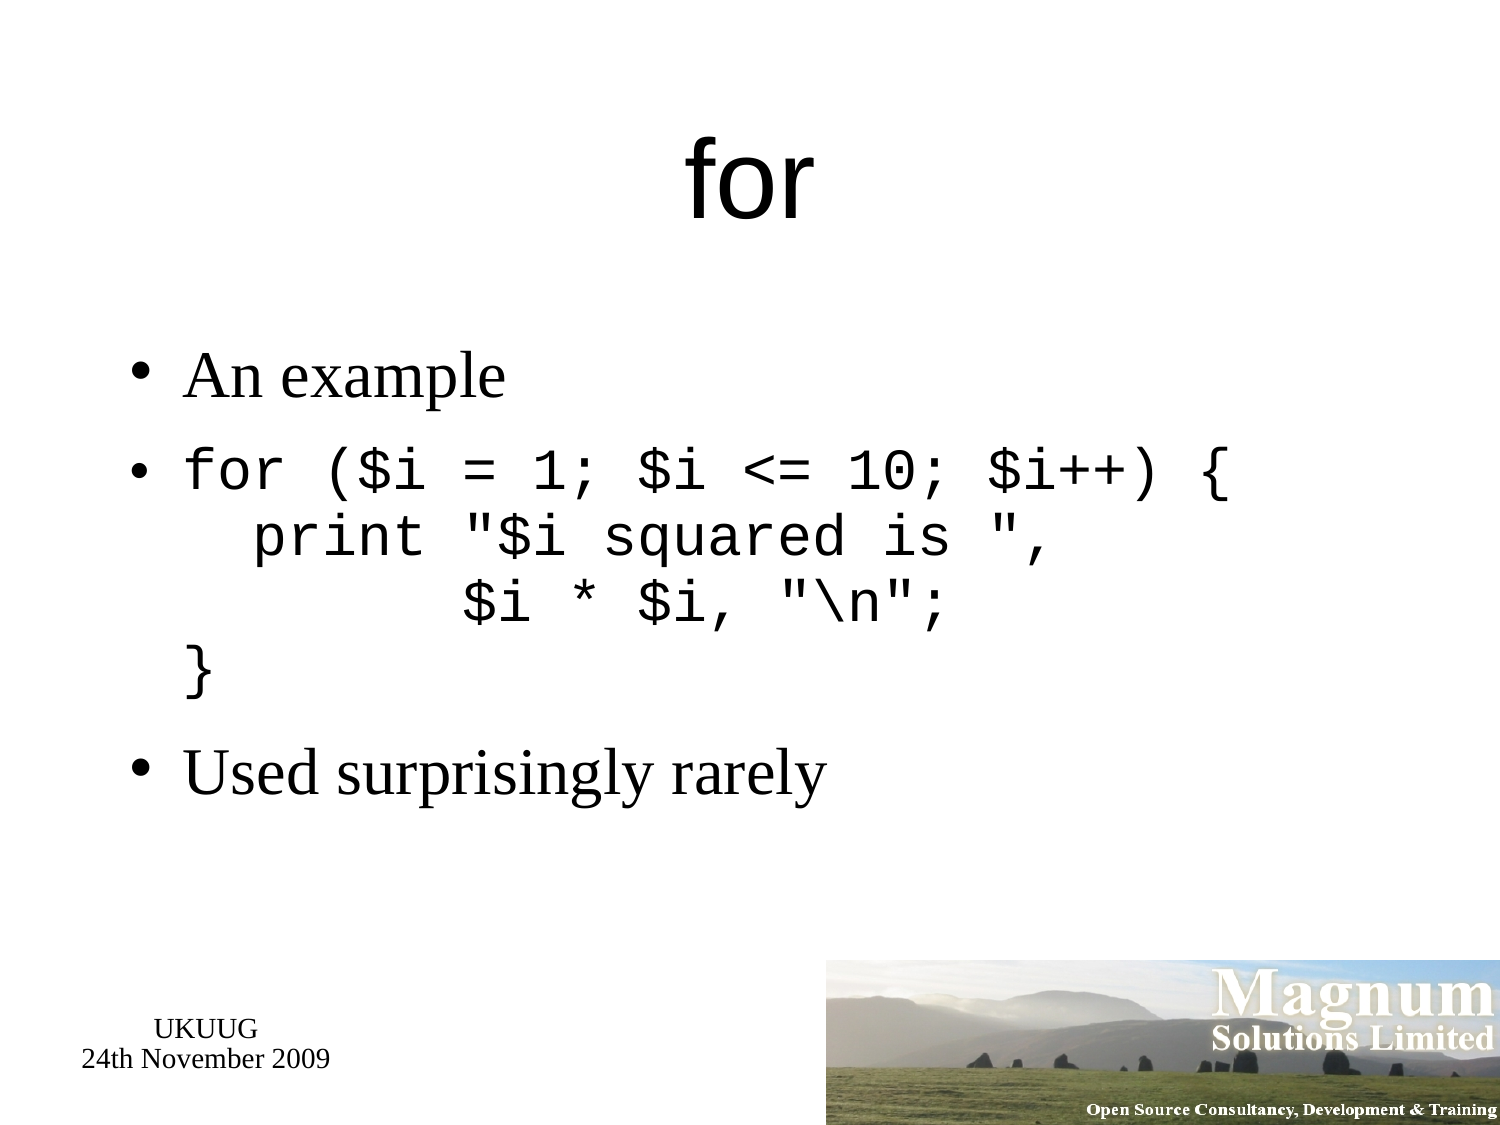

# for
An example
for ($i = 1; $i <= 10; $i++) {
 print "$i squared is ",
 $i * $i, "\n";
}
Used surprisingly rarely
96